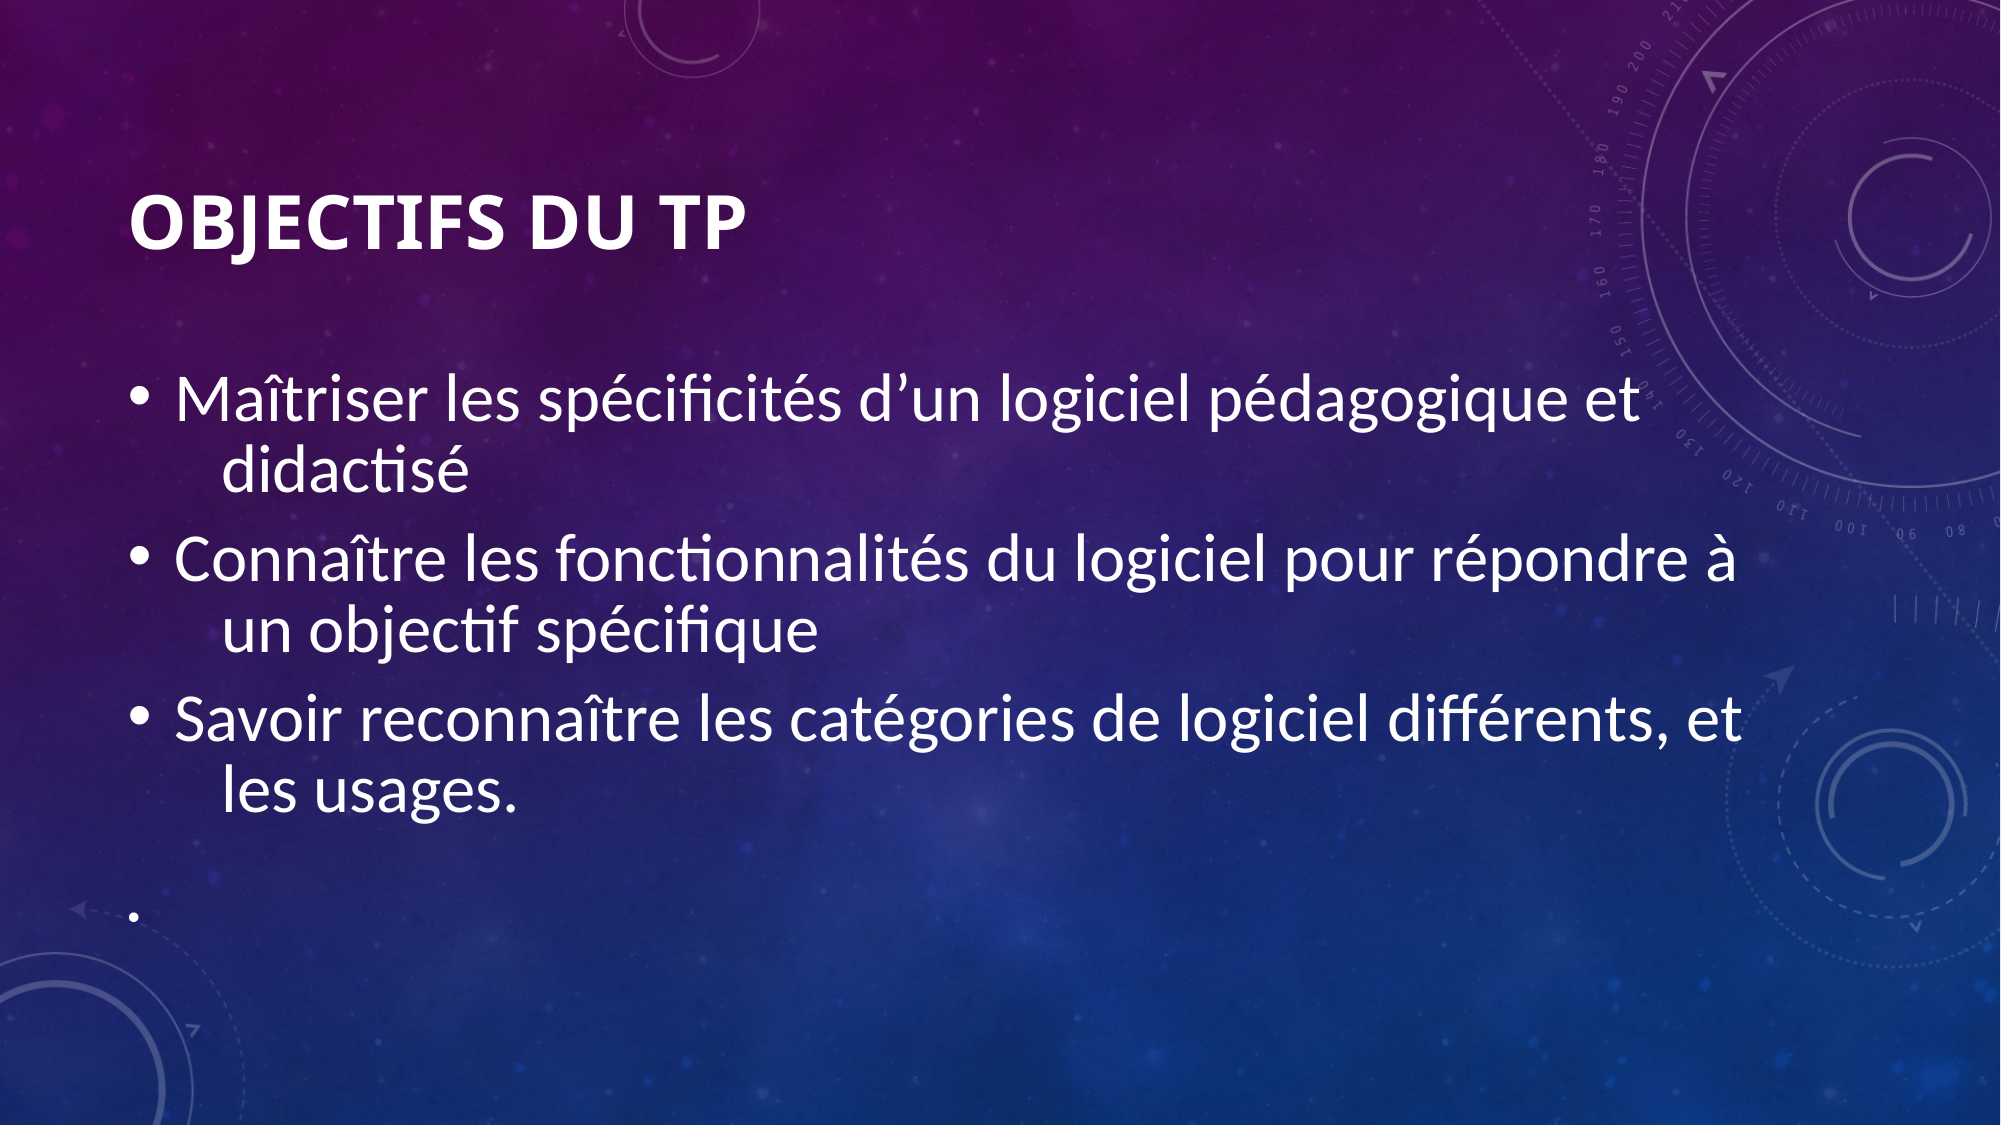

# Objectifs du TP
Maîtriser les spécificités d’un logiciel pédagogique et didactisé
Connaître les fonctionnalités du logiciel pour répondre à un objectif spécifique
Savoir reconnaître les catégories de logiciel différents, et les usages.